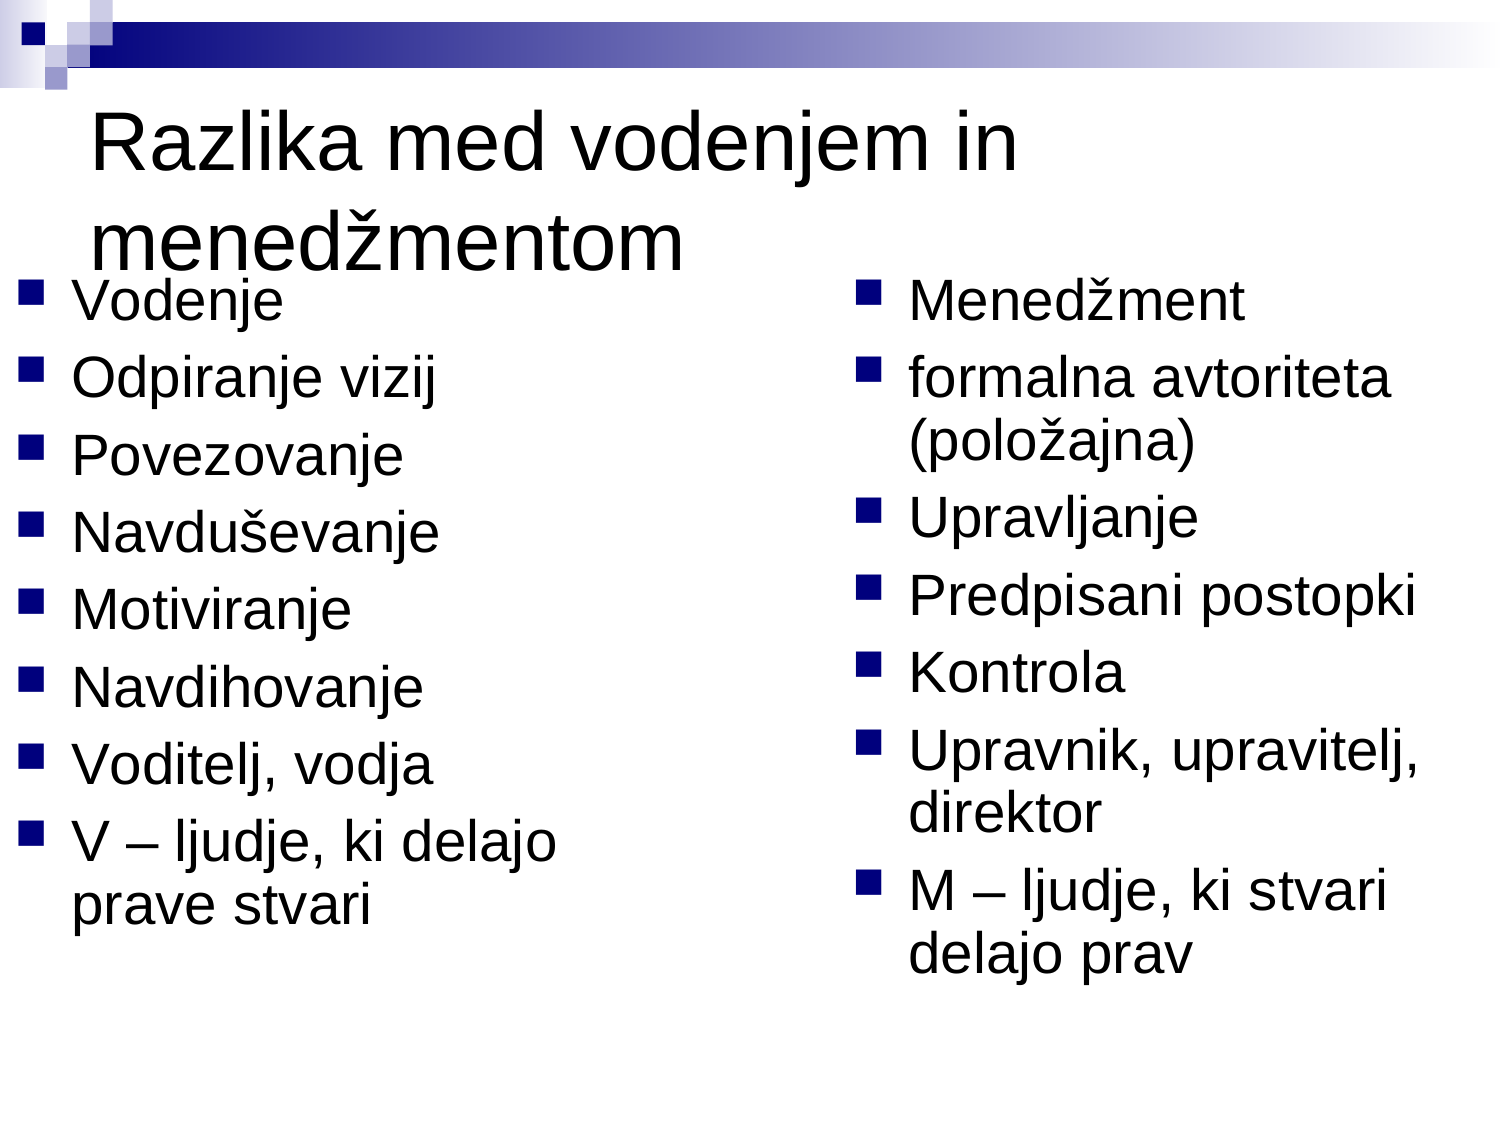

# Razlika med vodenjem in menedžmentom
Vodenje
Odpiranje vizij
Povezovanje
Navduševanje
Motiviranje
Navdihovanje
Voditelj, vodja
V – ljudje, ki delajo prave stvari
Menedžment
formalna avtoriteta (položajna)
Upravljanje
Predpisani postopki
Kontrola
Upravnik, upravitelj, direktor
M – ljudje, ki stvari delajo prav